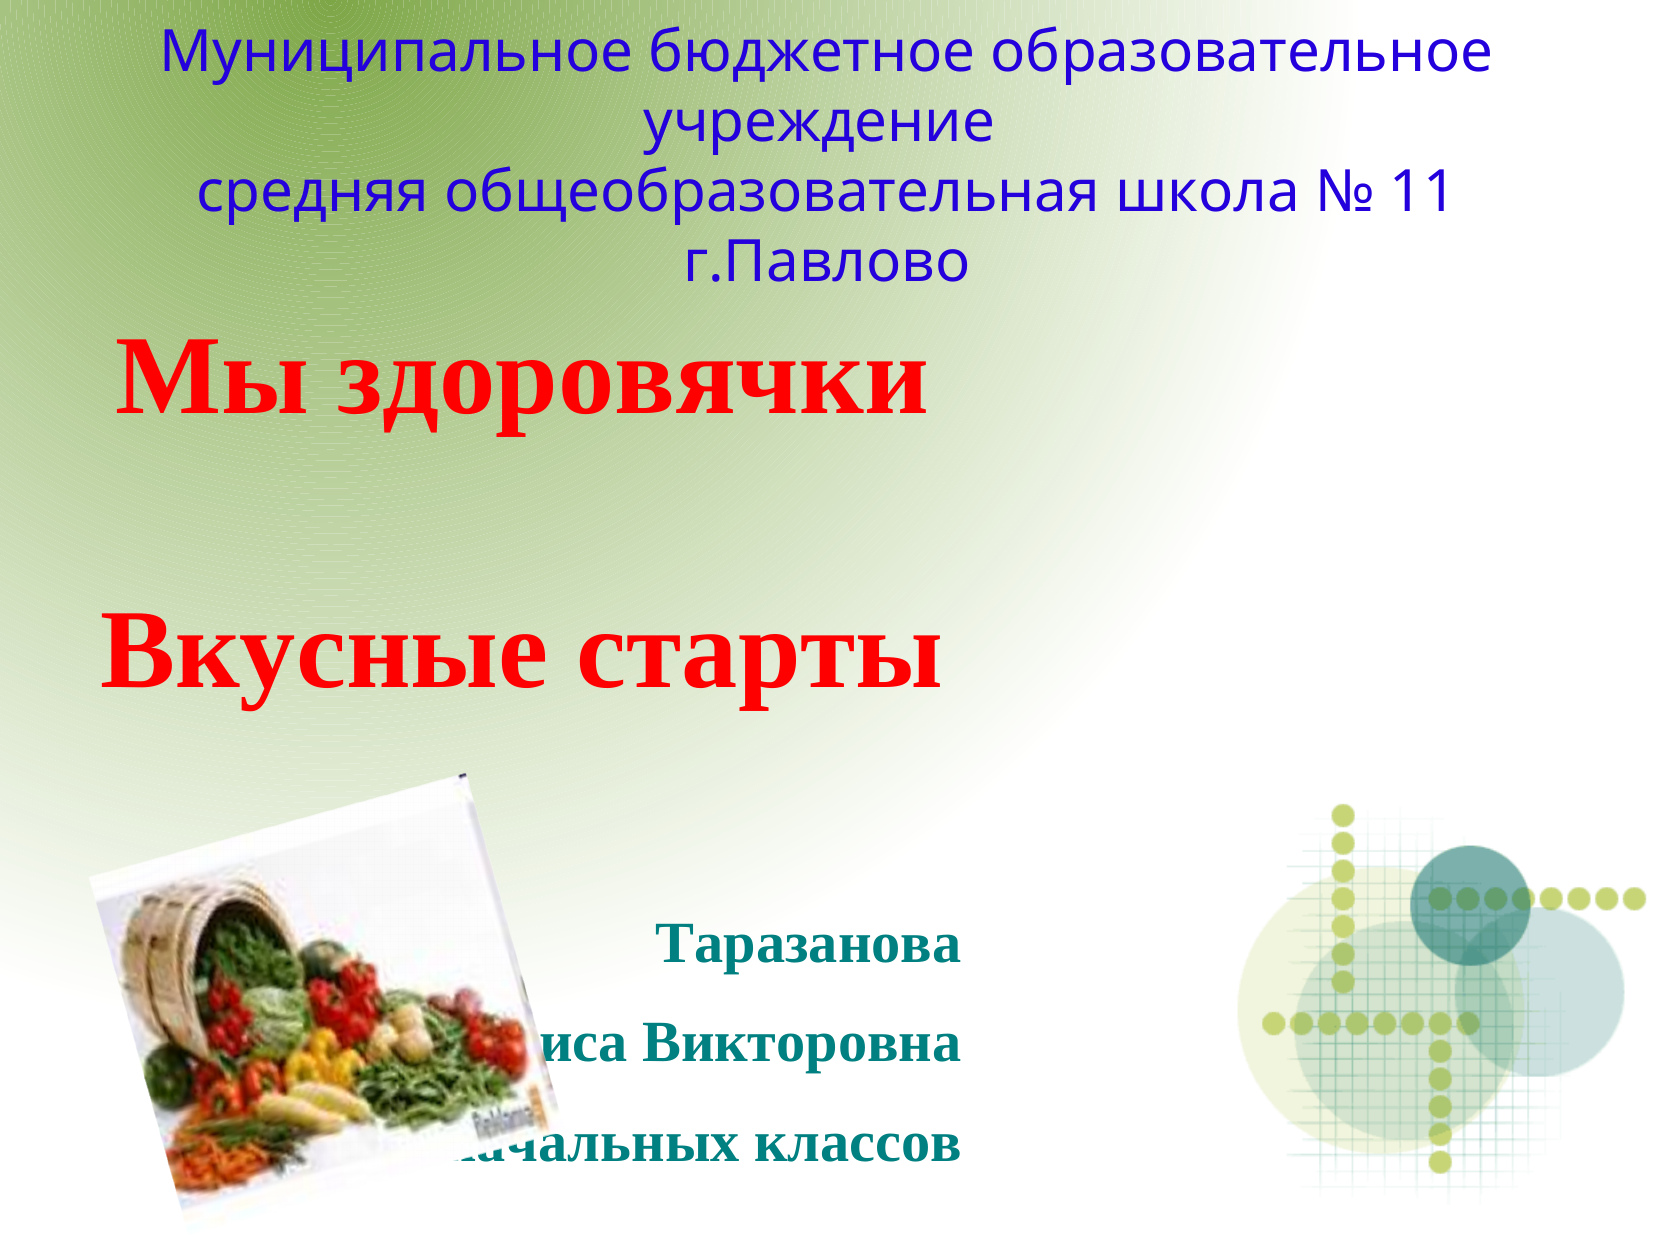

# Муниципальное бюджетное образовательное учреждение средняя общеобразовательная школа № 11 г.Павлово
Мы здоровячки
Вкусные старты
Таразанова
Лариса Викторовна
учитель начальных классов